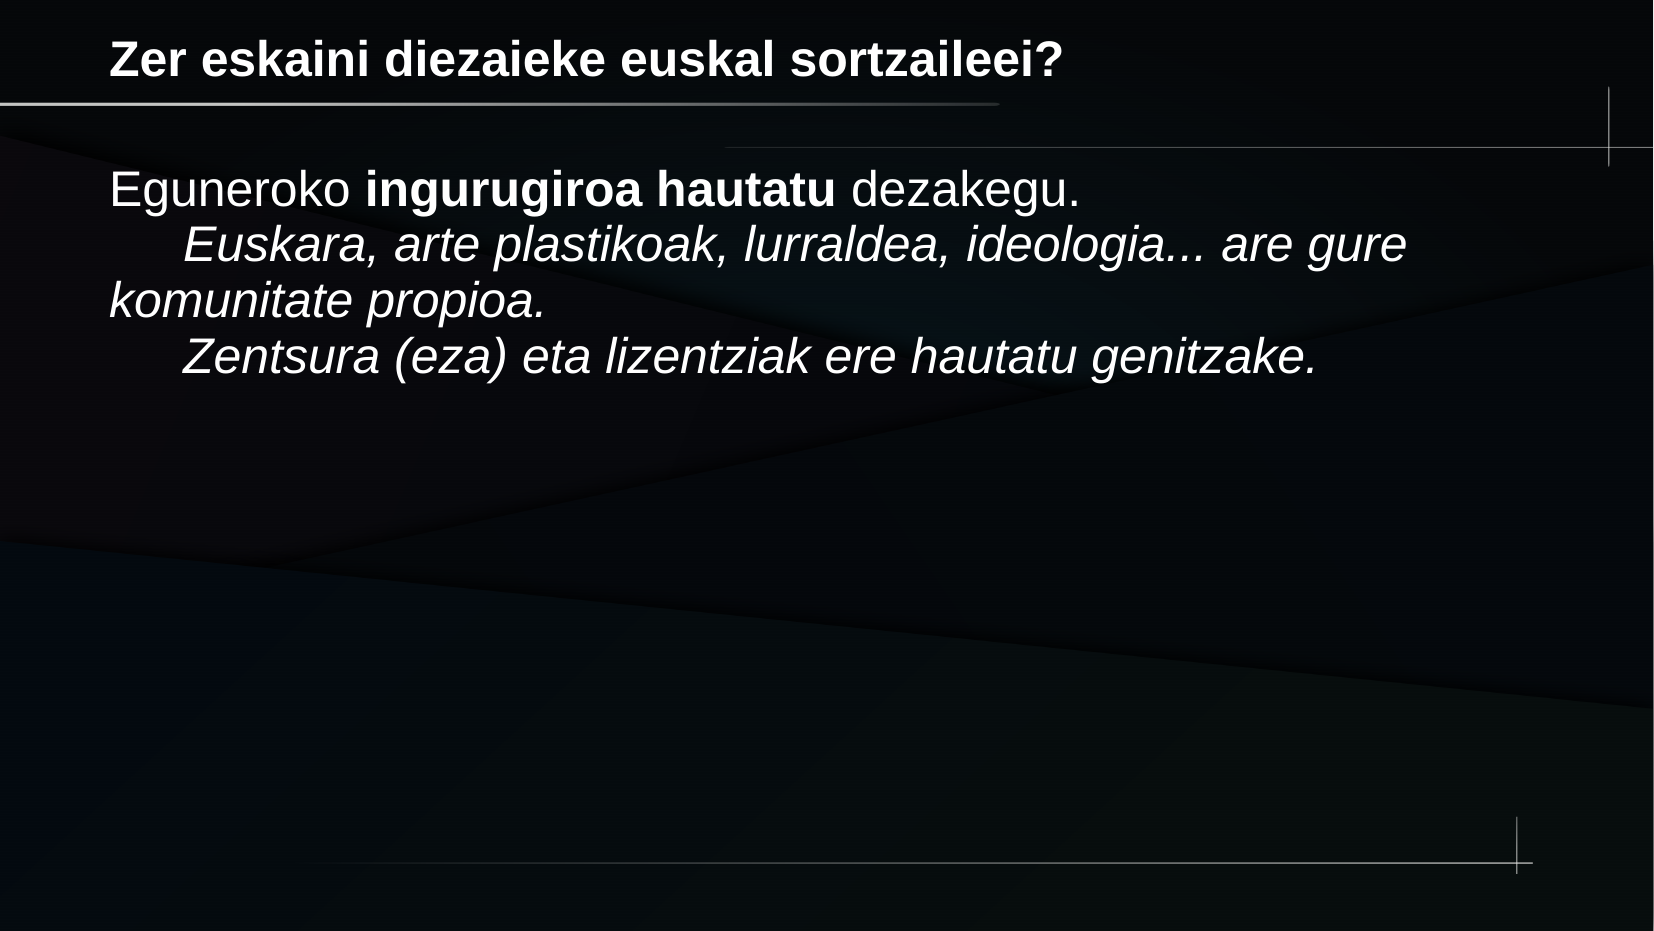

Zer eskaini diezaieke euskal sortzaileei?
Eguneroko ingurugiroa hautatu dezakegu.
	Euskara, arte plastikoak, lurraldea, ideologia... are gure komunitate propioa.
	Zentsura (eza) eta lizentziak ere hautatu genitzake.